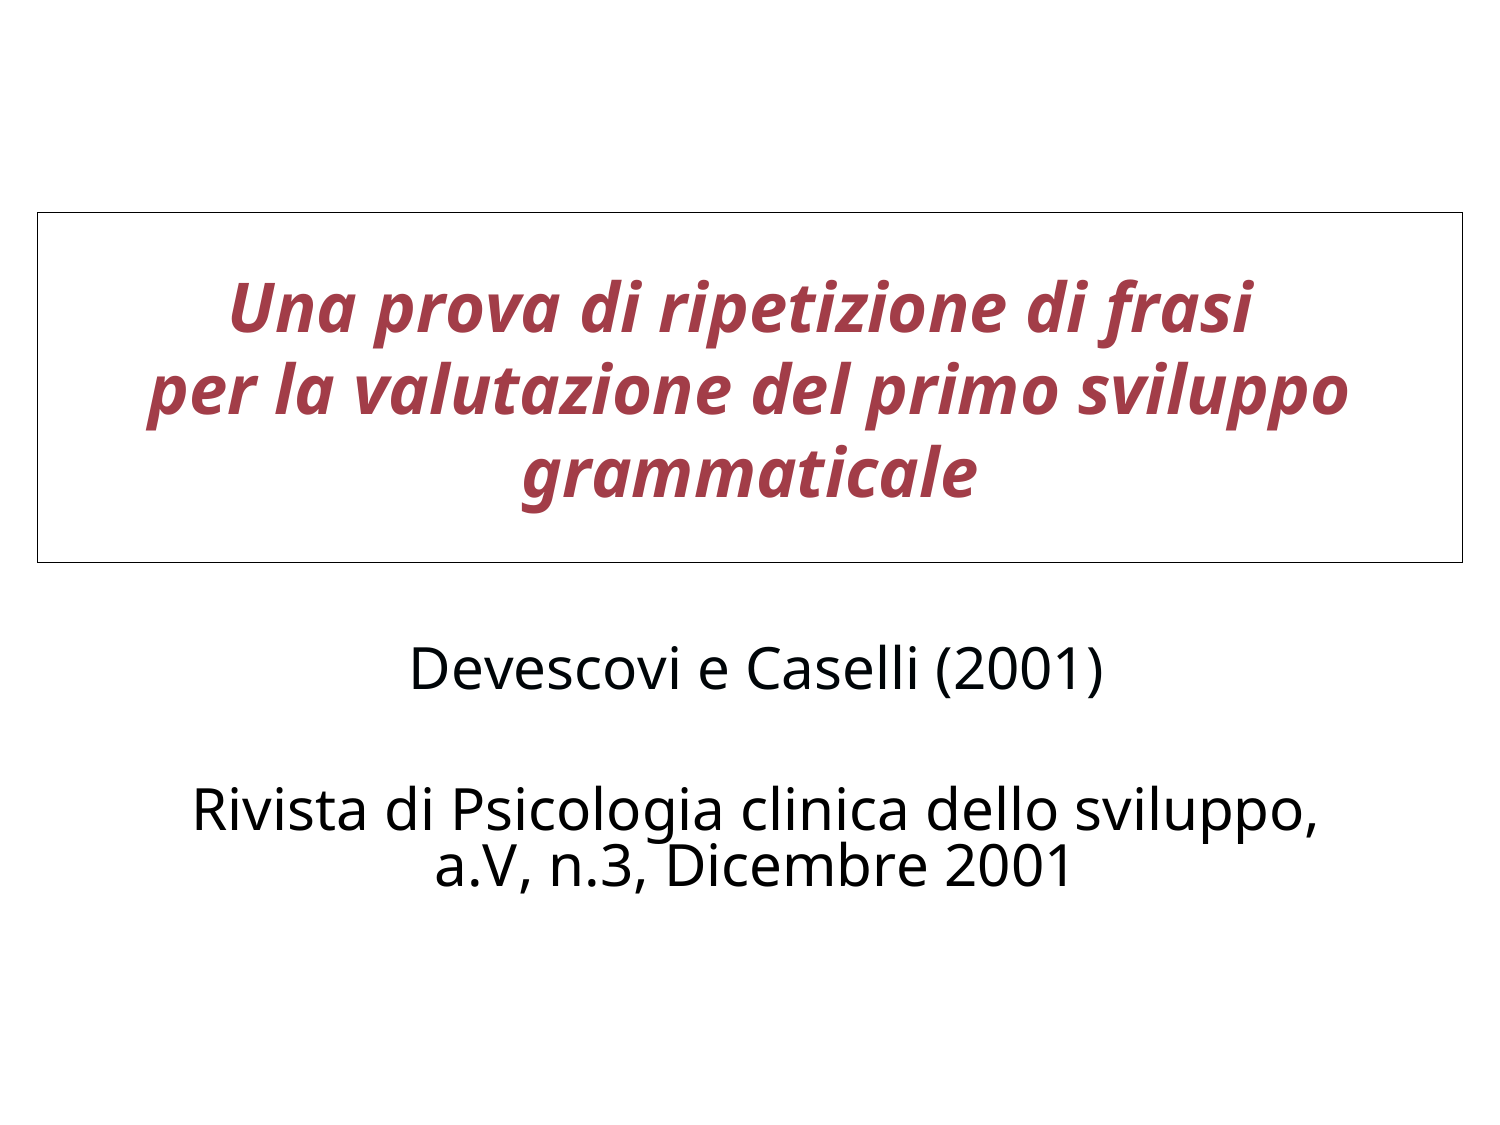

# Una prova di ripetizione di frasi per la valutazione del primo sviluppo grammaticale
Devescovi e Caselli (2001)
Rivista di Psicologia clinica dello sviluppo, a.V, n.3, Dicembre 2001